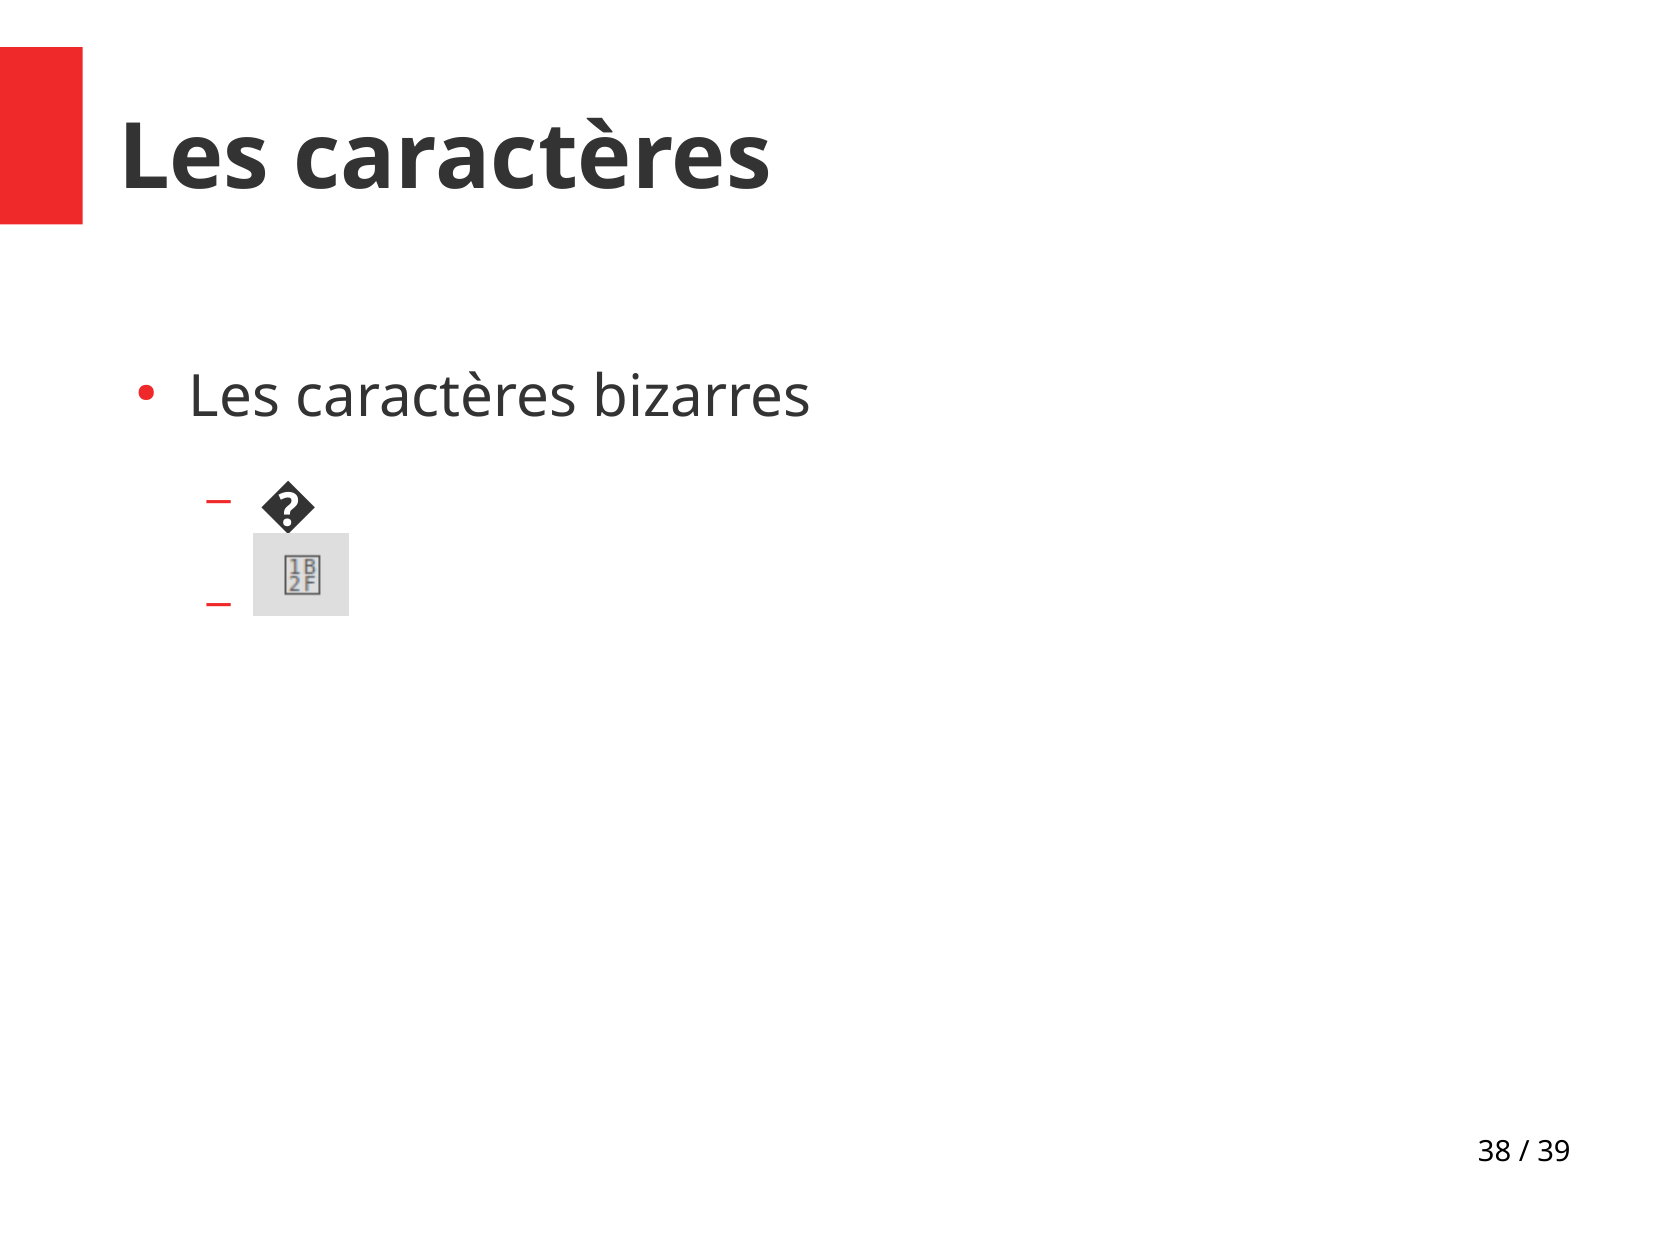

# Les caractères
Les caractères bizarres
�
38